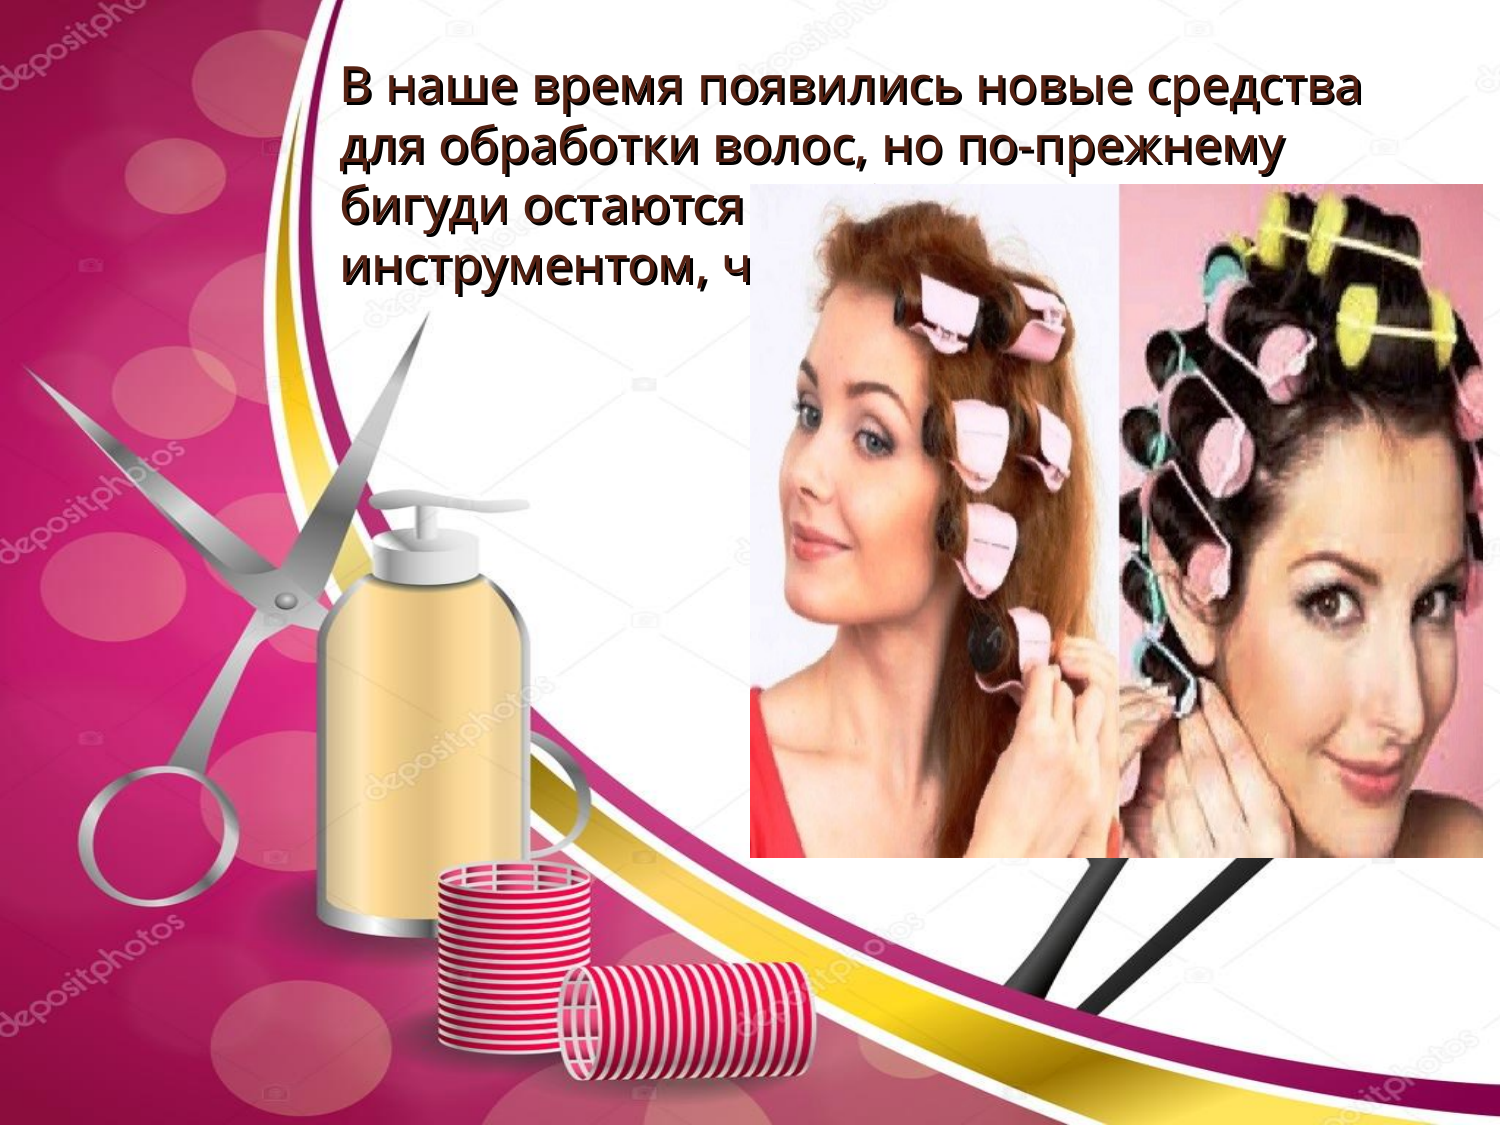

# В наше время появились новые средства для обработки волос, но по-прежнему бигуди остаются наиболее популярным инструментом, чтобы завить волосы .